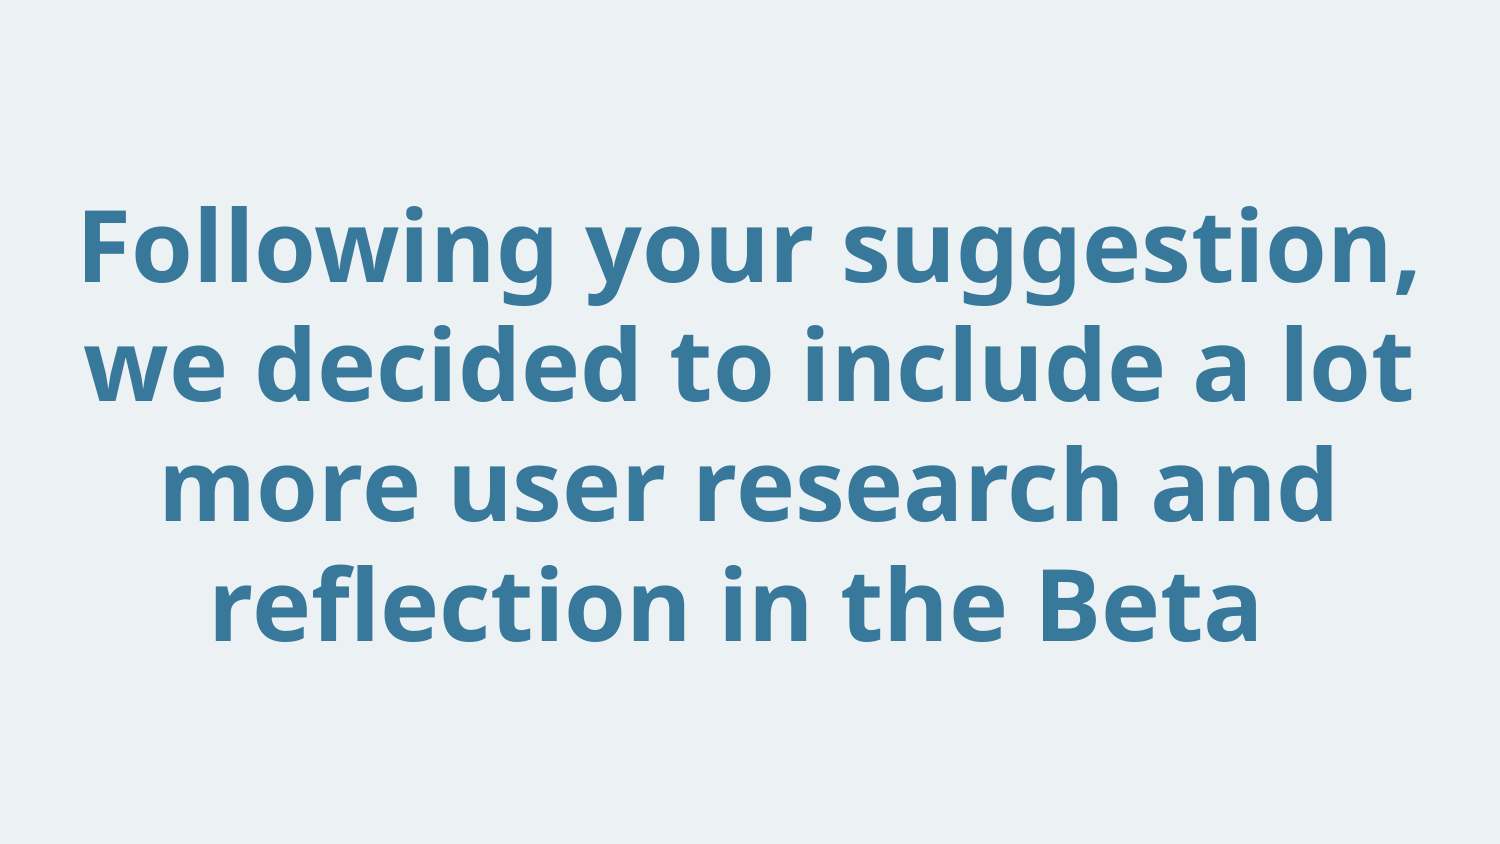

# Following your suggestion, we decided to include a lot more user research and reflection in the Beta